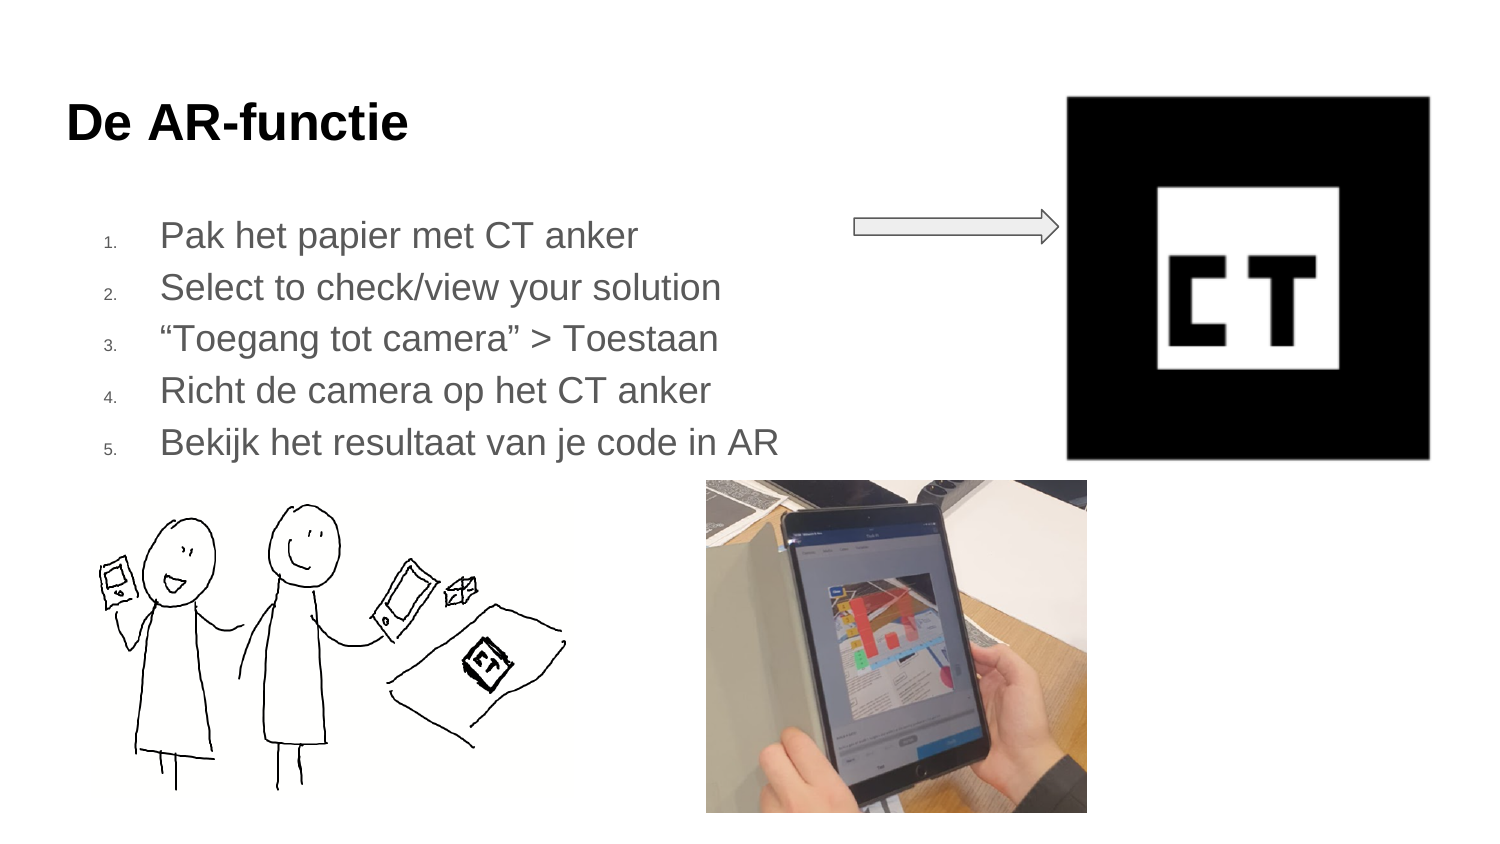

# De AR-functie
Pak het papier met CT anker
Select to check/view your solution
“Toegang tot camera” > Toestaan
Richt de camera op het CT anker
Bekijk het resultaat van je code in AR